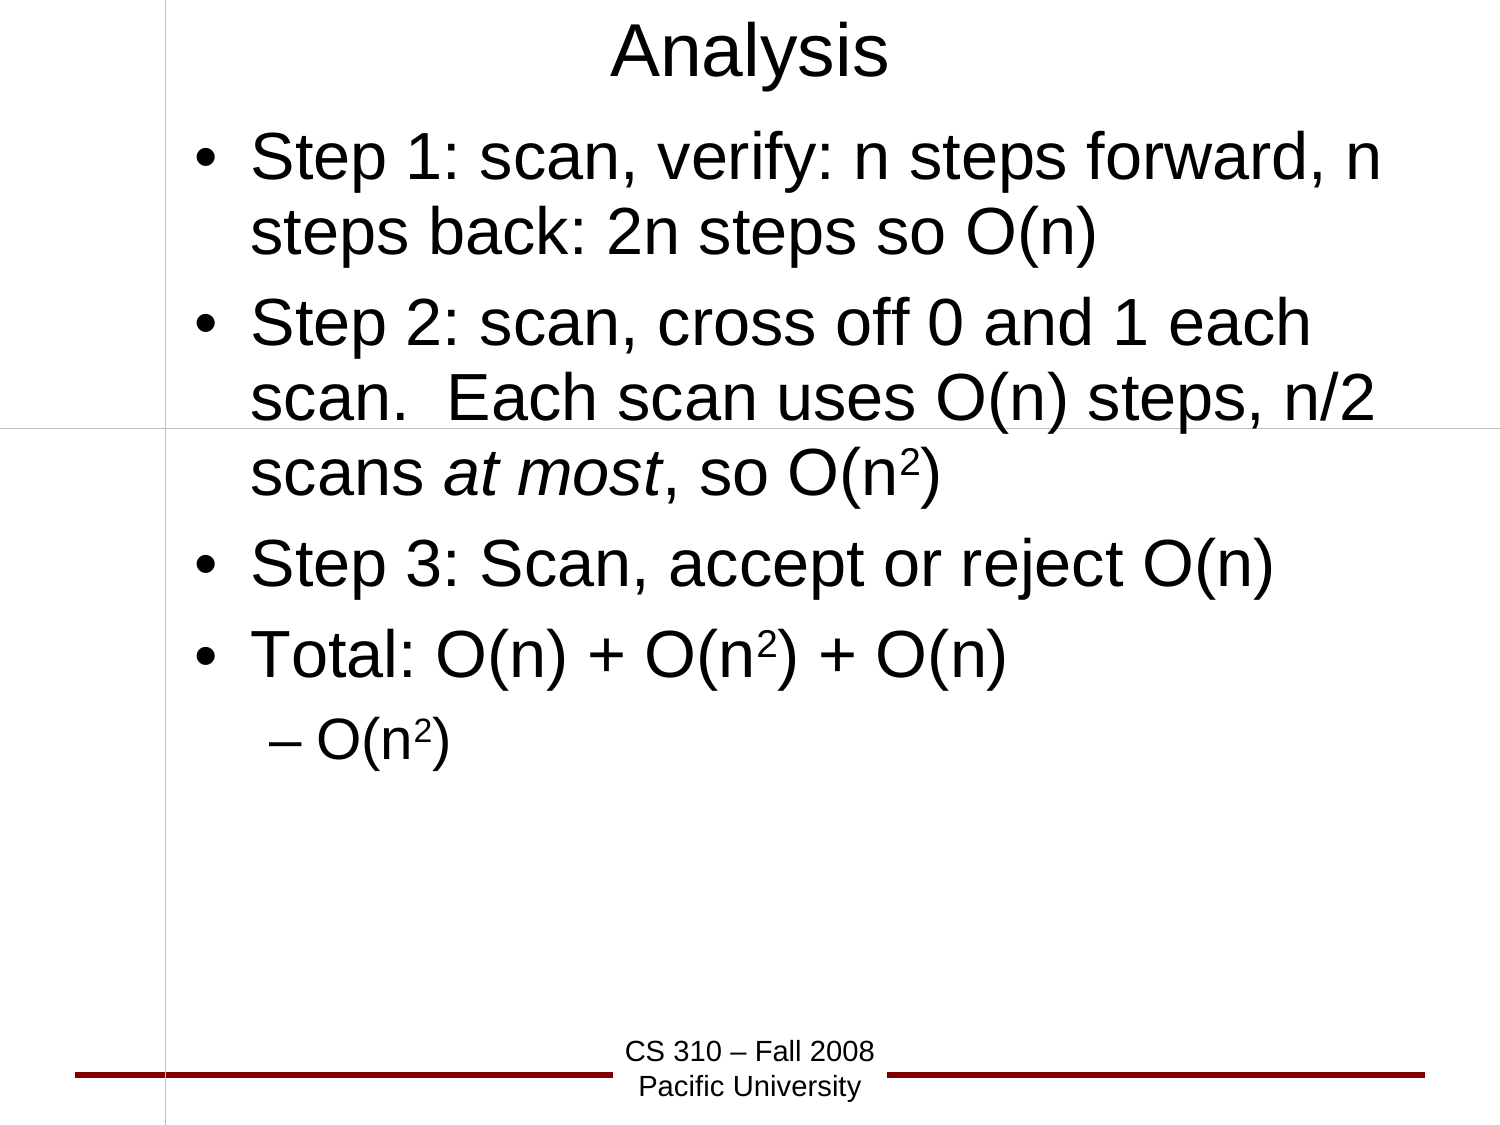

# Analysis
Step 1: scan, verify: n steps forward, n steps back: 2n steps so O(n)
Step 2: scan, cross off 0 and 1 each scan. Each scan uses O(n) steps, n/2 scans at most, so O(n2)
Step 3: Scan, accept or reject O(n)
Total: O(n) + O(n2) + O(n)
O(n2)